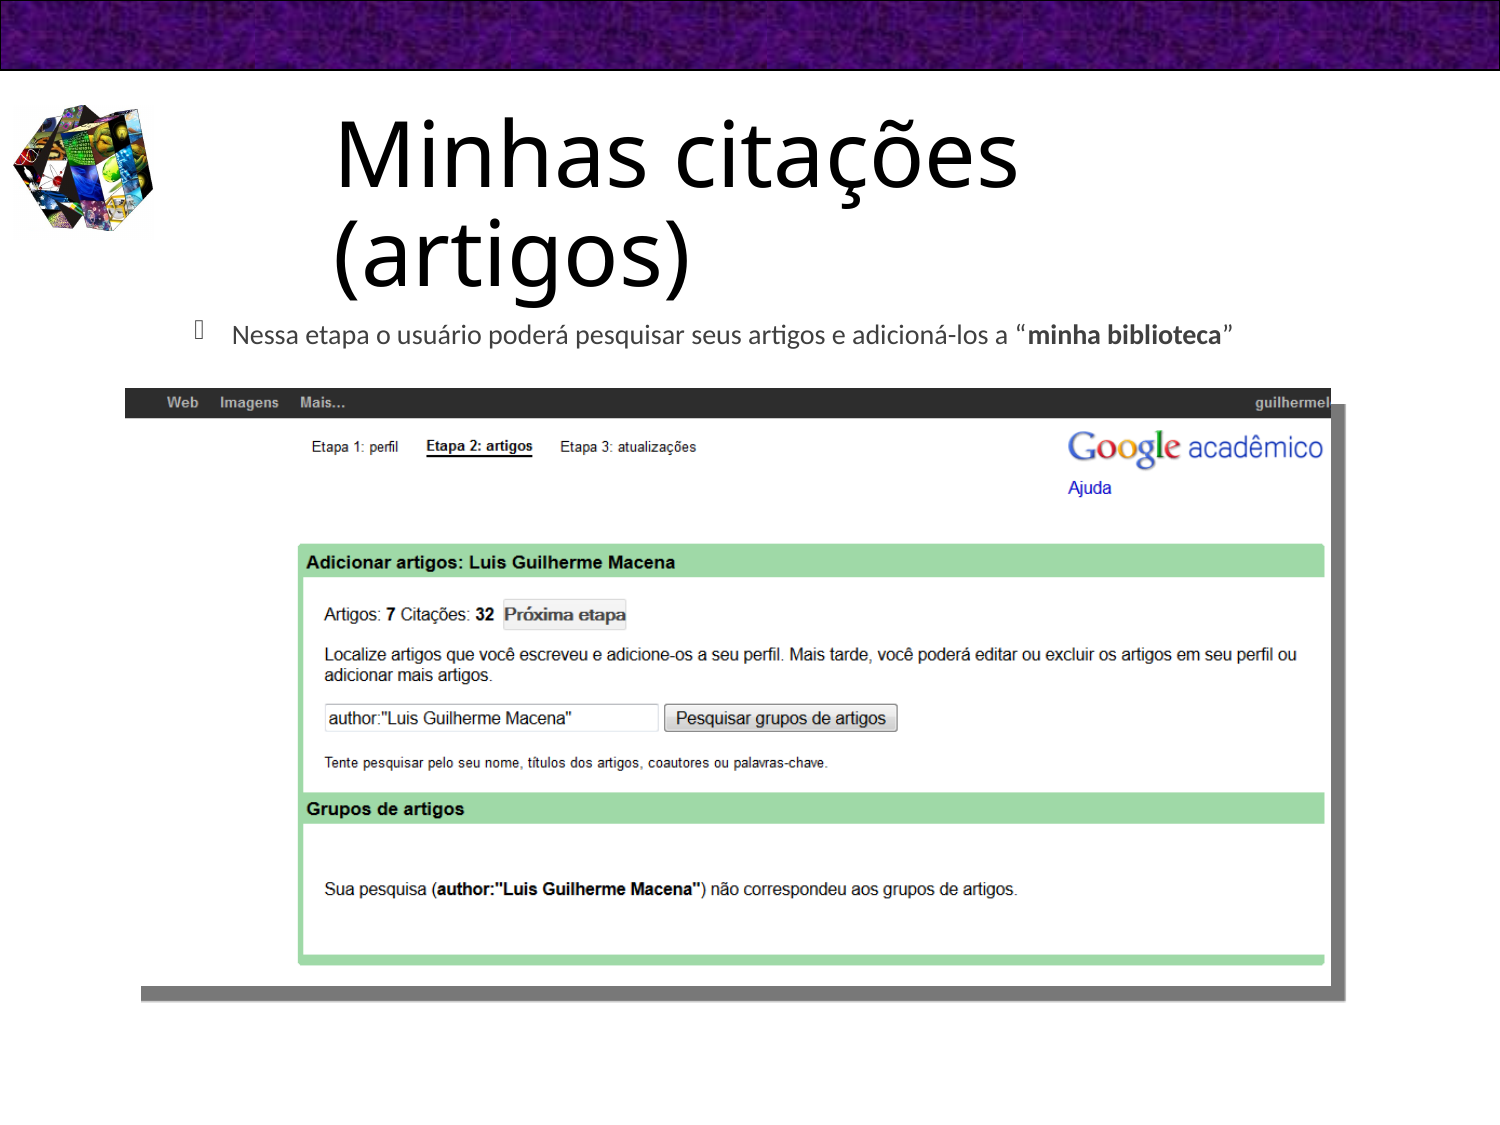

# Minhas citações (artigos)
Nessa etapa o usuário poderá pesquisar seus artigos e adicioná-los a “minha biblioteca”